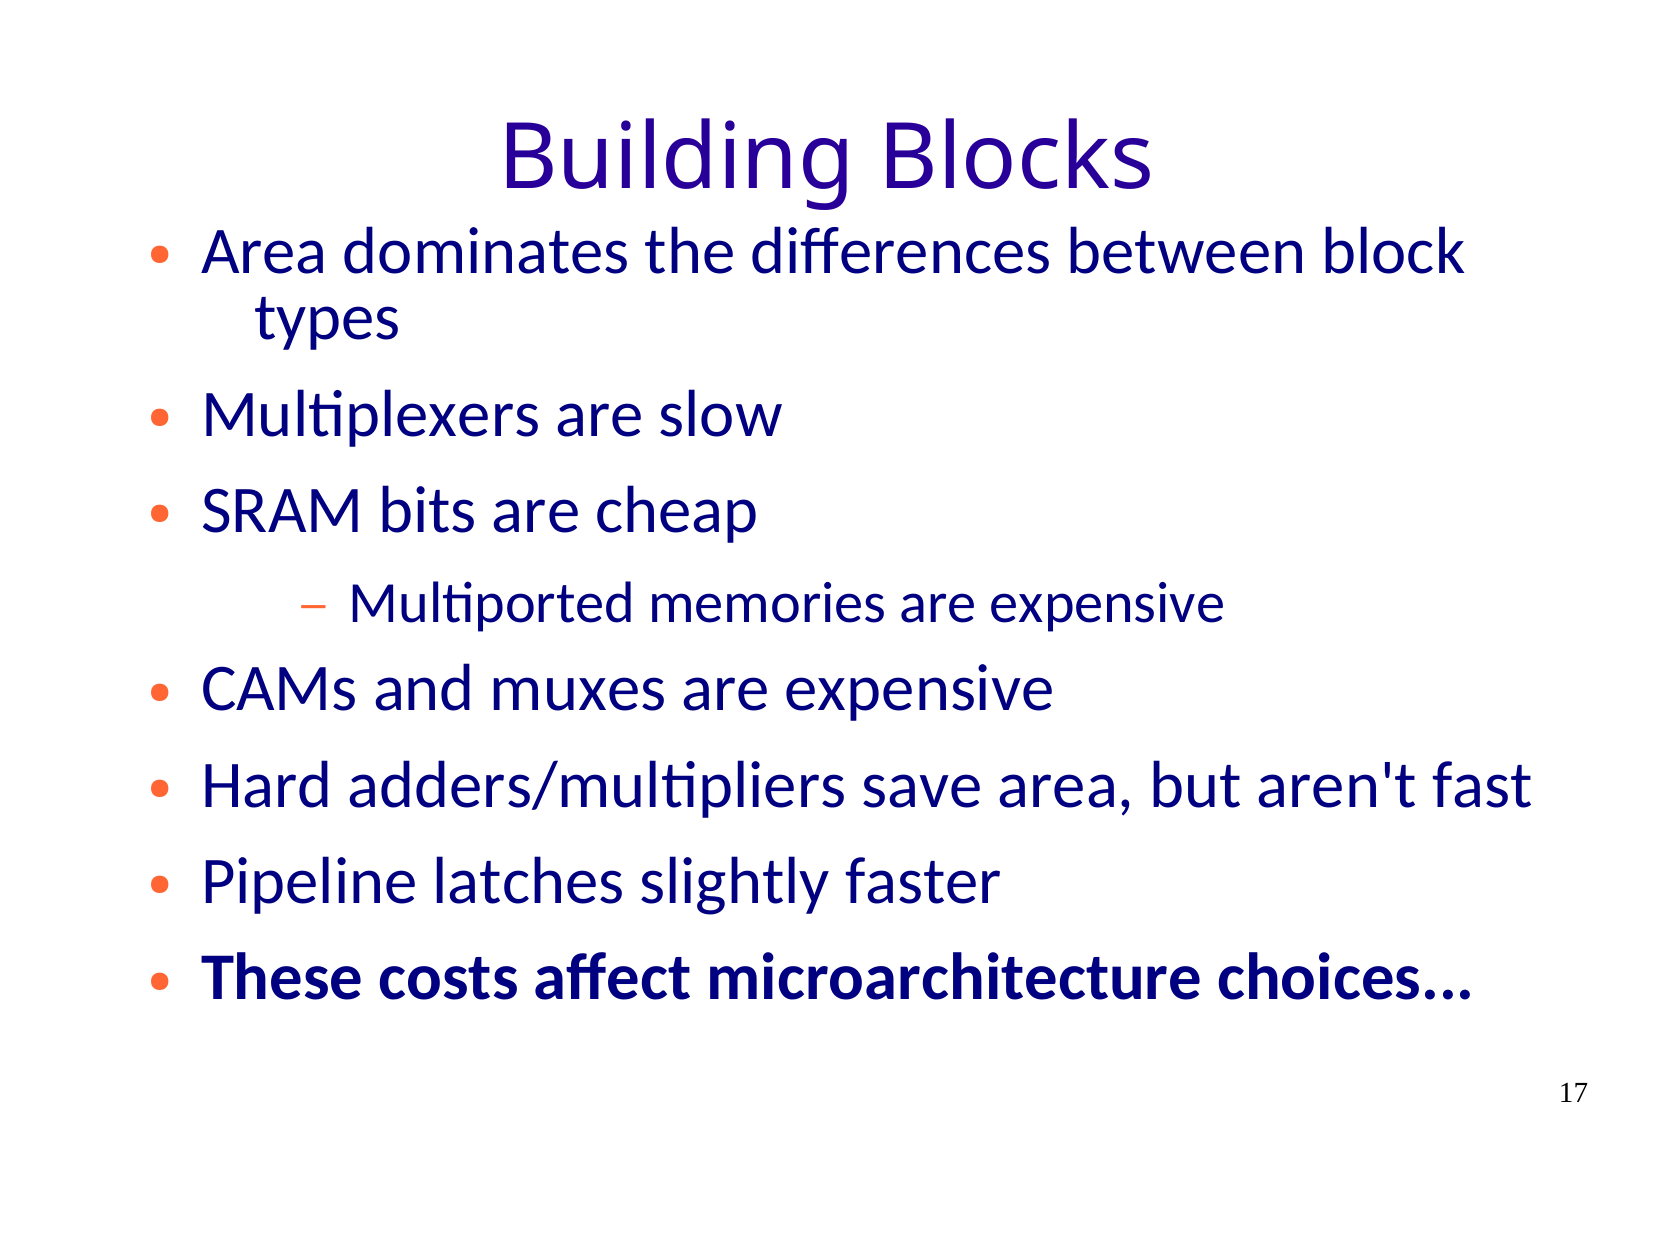

# Building Blocks
Area dominates the differences between block types
Multiplexers are slow
SRAM bits are cheap
Multiported memories are expensive
CAMs and muxes are expensive
Hard adders/multipliers save area, but aren't fast
Pipeline latches slightly faster
These costs affect microarchitecture choices...
17